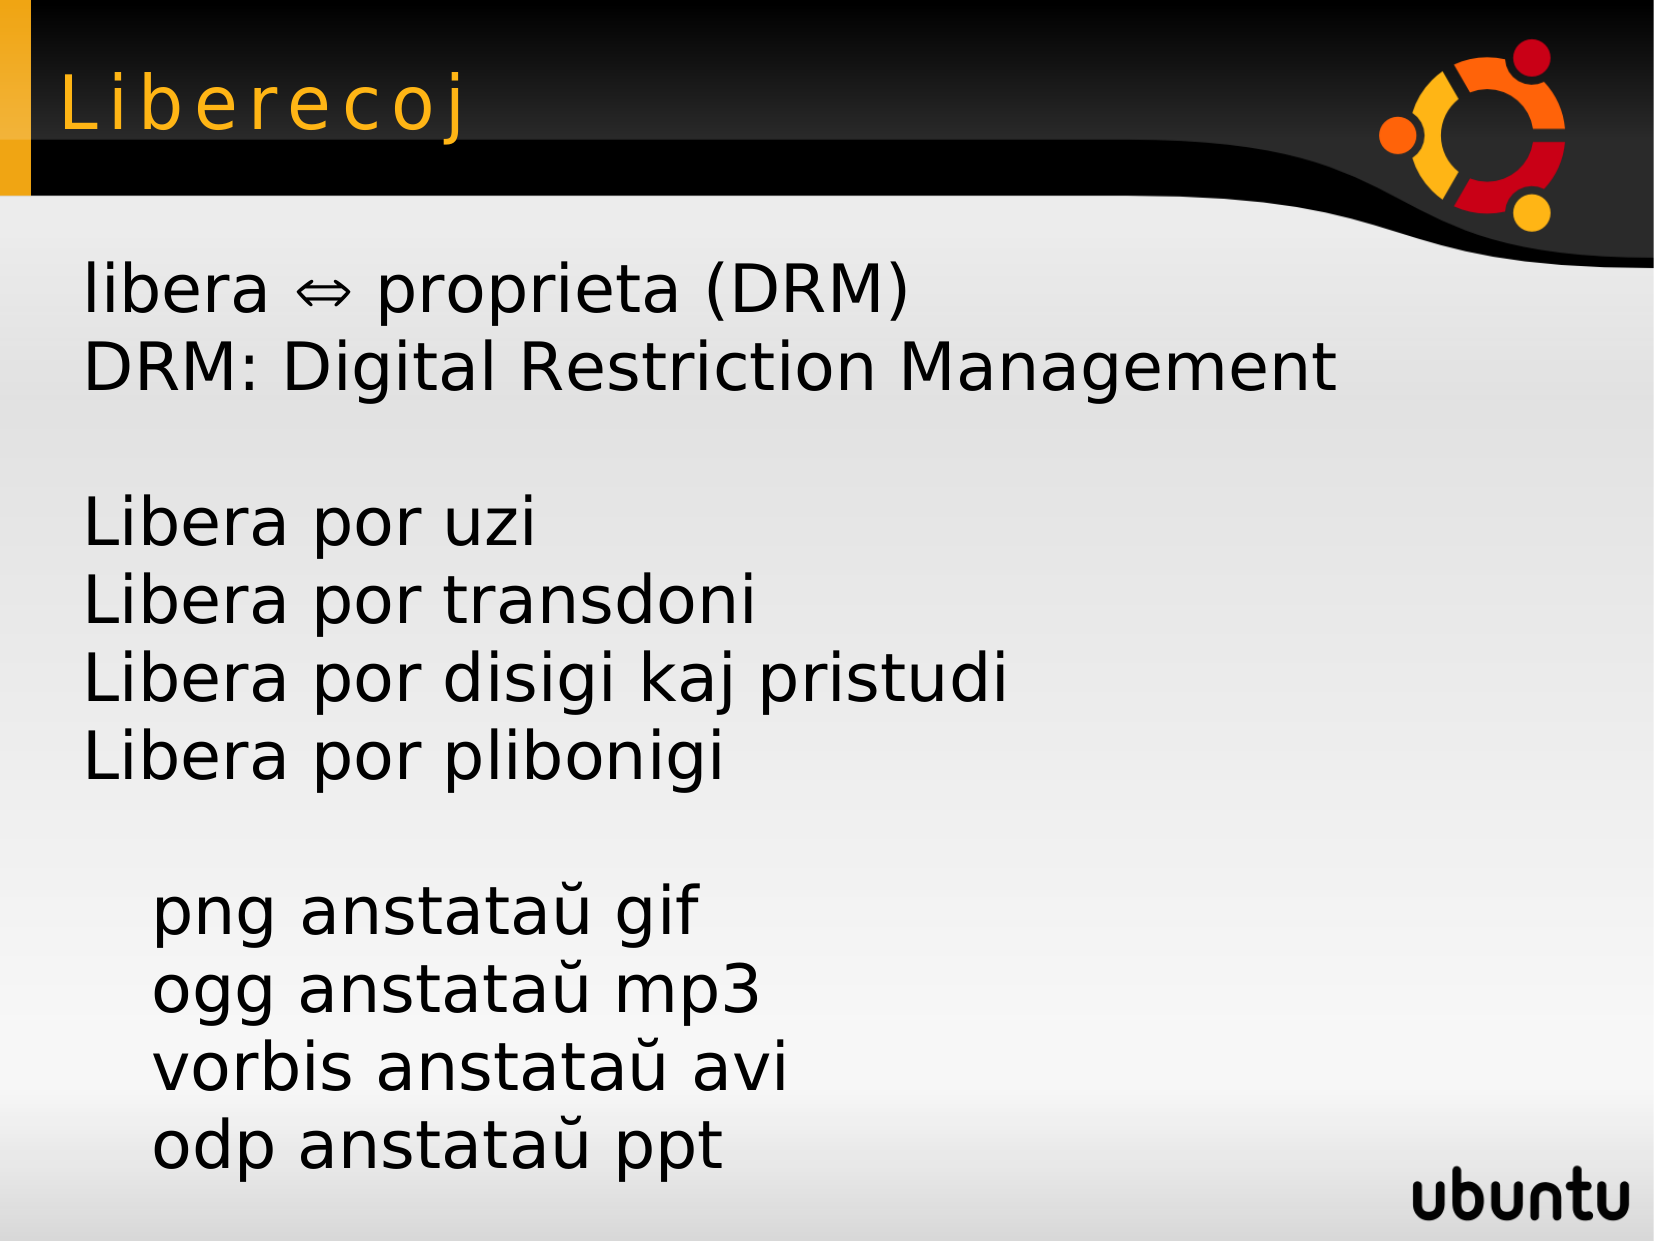

# Liberecoj
libera  proprieta (DRM)
DRM: Digital Restriction Management
Libera por uzi
Libera por transdoni
Libera por disigi kaj pristudi
Libera por plibonigi
png anstataŭ gif
ogg anstataŭ mp3
vorbis anstataŭ avi
odp anstataŭ ppt